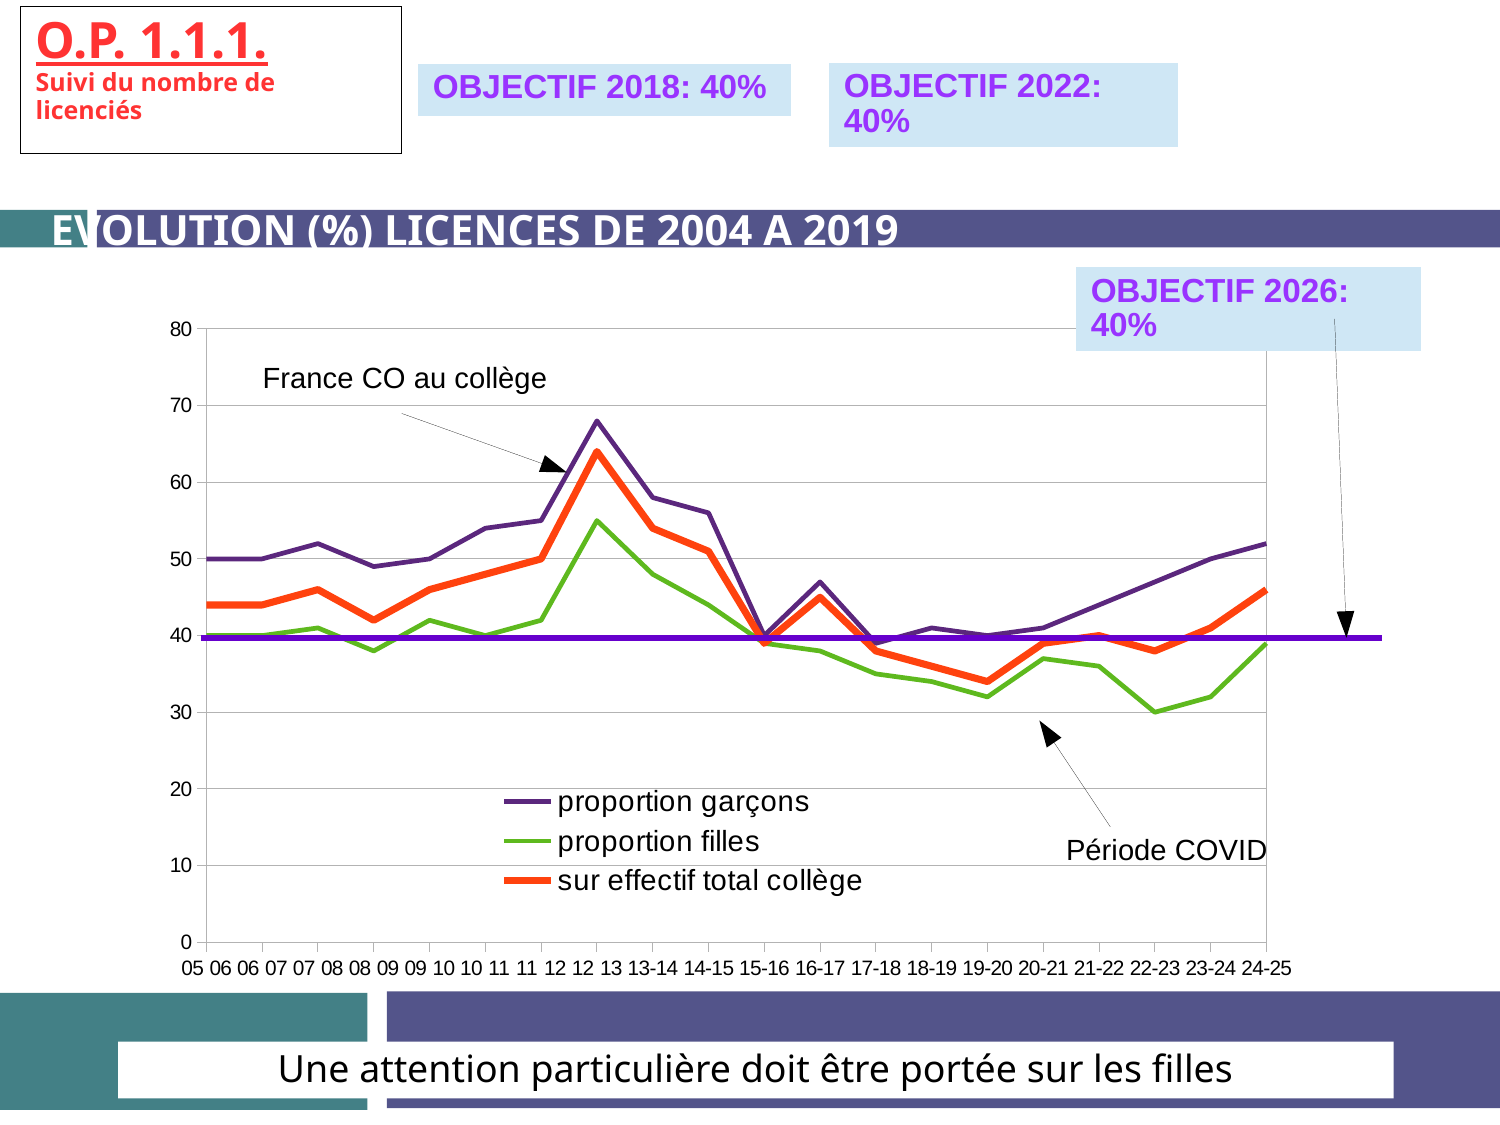

# O.P. 1.1.1. Suivi du nombre de licenciés
| OBJECTIF 2022: 40% |
| --- |
| OBJECTIF 2018: 40% |
| --- |
 EVOLUTION (%) LICENCES DE 2004 A 2019
### Chart
| Category | proportion garçons | proportion filles | sur effectif total collège |
|---|---|---|---|
| 05 06 | 50.0 | 40.0 | 44.0 |
| 06 07 | 50.0 | 40.0 | 44.0 |
| 07 08 | 52.0 | 41.0 | 46.0 |
| 08 09 | 49.0 | 38.0 | 42.0 |
| 09 10 | 50.0 | 42.0 | 46.0 |
| 10 11 | 54.0 | 40.0 | 48.0 |
| 11 12 | 55.0 | 42.0 | 50.0 |
| 12 13 | 68.0 | 55.0 | 64.0 |
| 13-14 | 58.0 | 48.0 | 54.0 |
| 14-15 | 56.0 | 44.0 | 51.0 |
| 15-16 | 40.0 | 39.0 | 39.0 |
| 16-17 | 47.0 | 38.0 | 45.0 |
| 17-18 | 39.0 | 35.0 | 38.0 |
| 18-19 | 41.0 | 34.0 | 36.0 |
| 19-20 | 40.0 | 32.0 | 34.0 |
| 20-21 | 41.0 | 37.0 | 39.0 |
| 21-22 | 44.0 | 36.0 | 40.0 |
| 22-23 | 47.0 | 30.0 | 38.0 |
| 23-24 | 50.0 | 32.0 | 41.0 |
| 24-25 | 52.0 | 39.0 | 46.0 || OBJECTIF 2026: 40% |
| --- |
France CO au collège
Période COVID
Une attention particulière doit être portée sur les filles